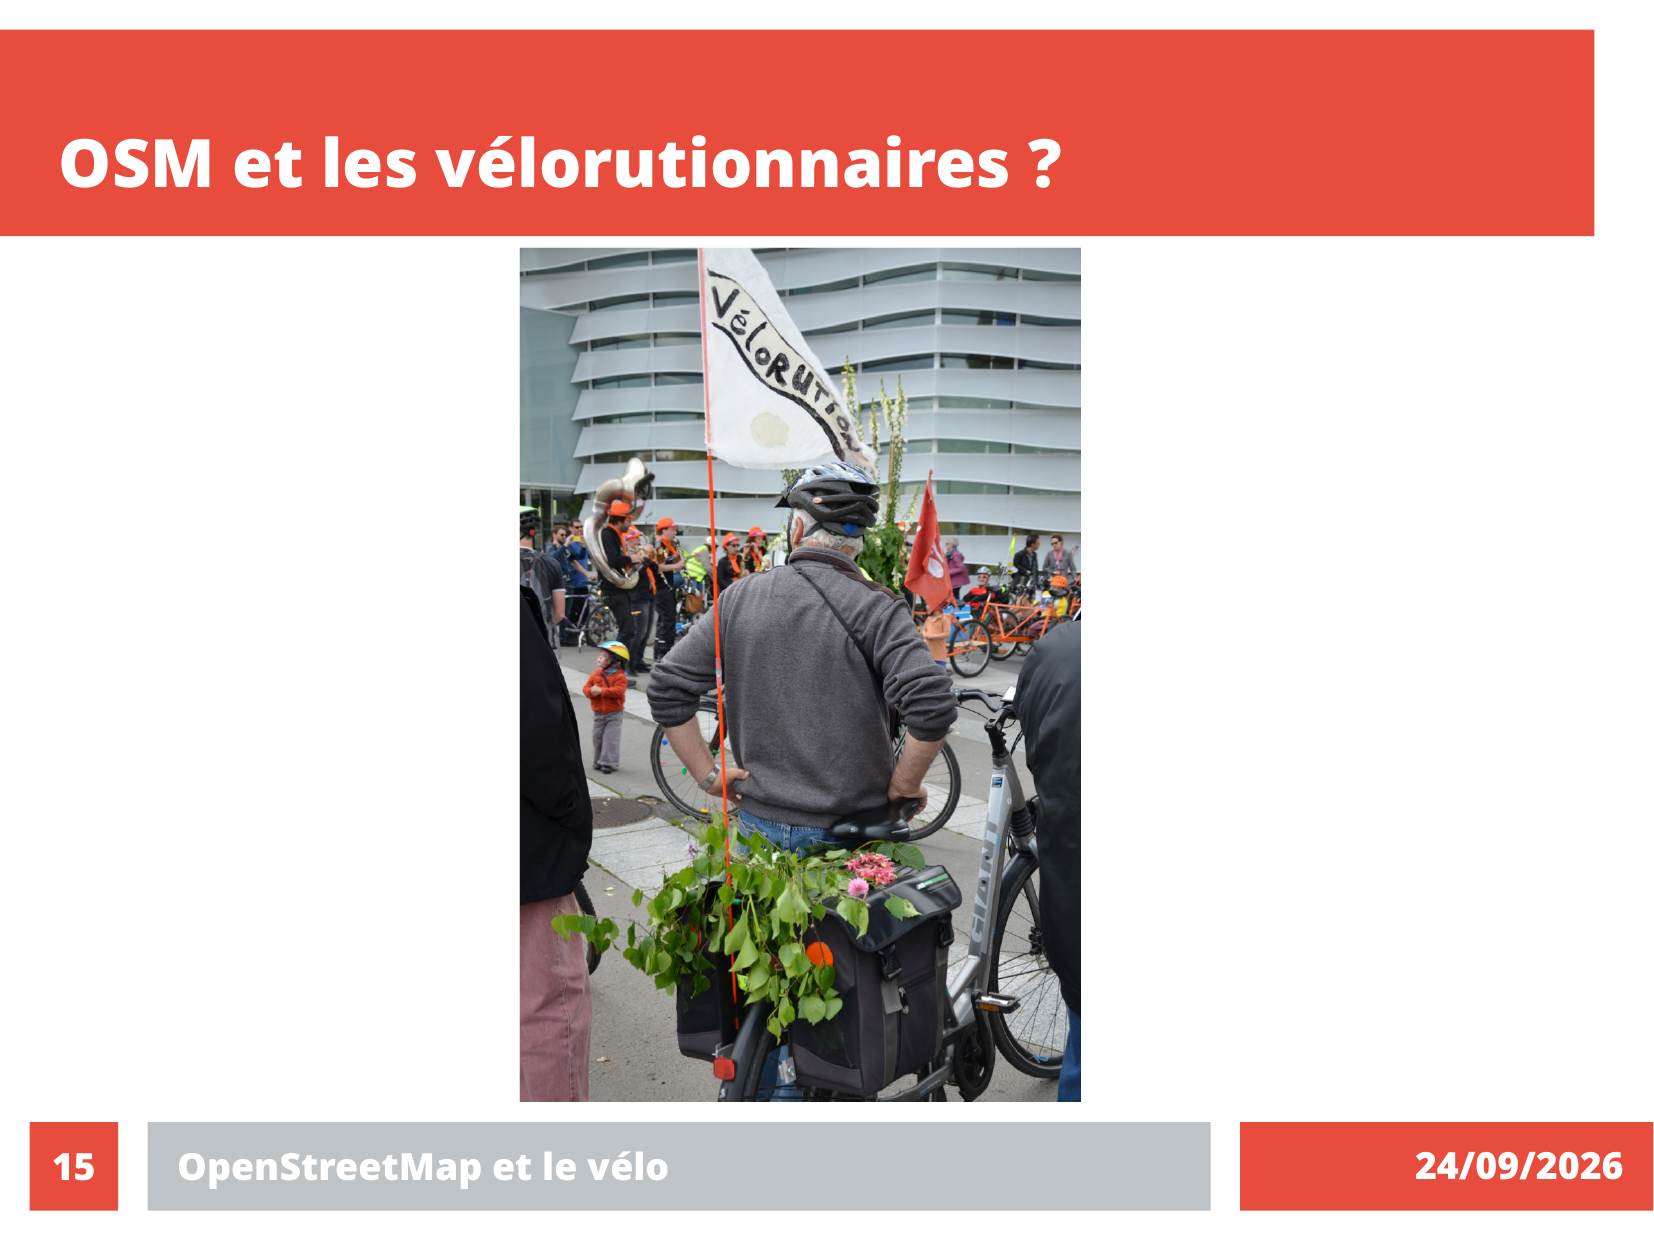

# OSM et les vélorutionnaires ?
15
OpenStreetMap et le vélo